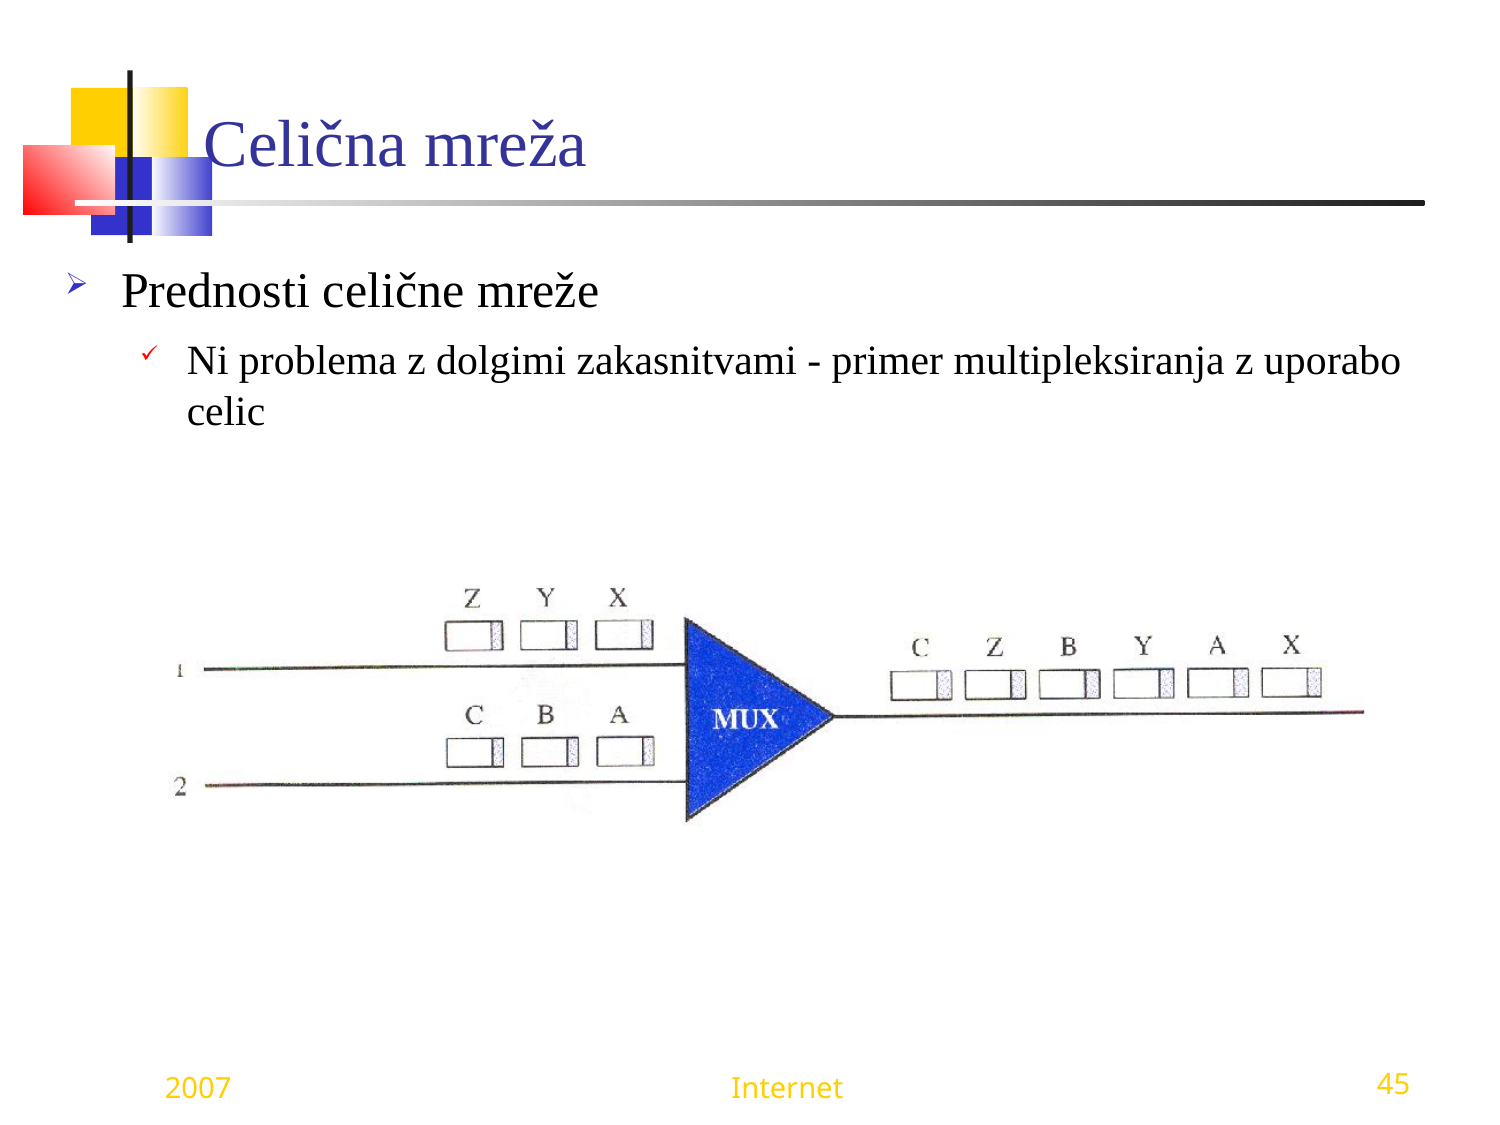

# Celična mreža
Prednosti celične mreže
Ni problema z dolgimi zakasnitvami - primer multipleksiranja z uporabo celic
2007
Internet